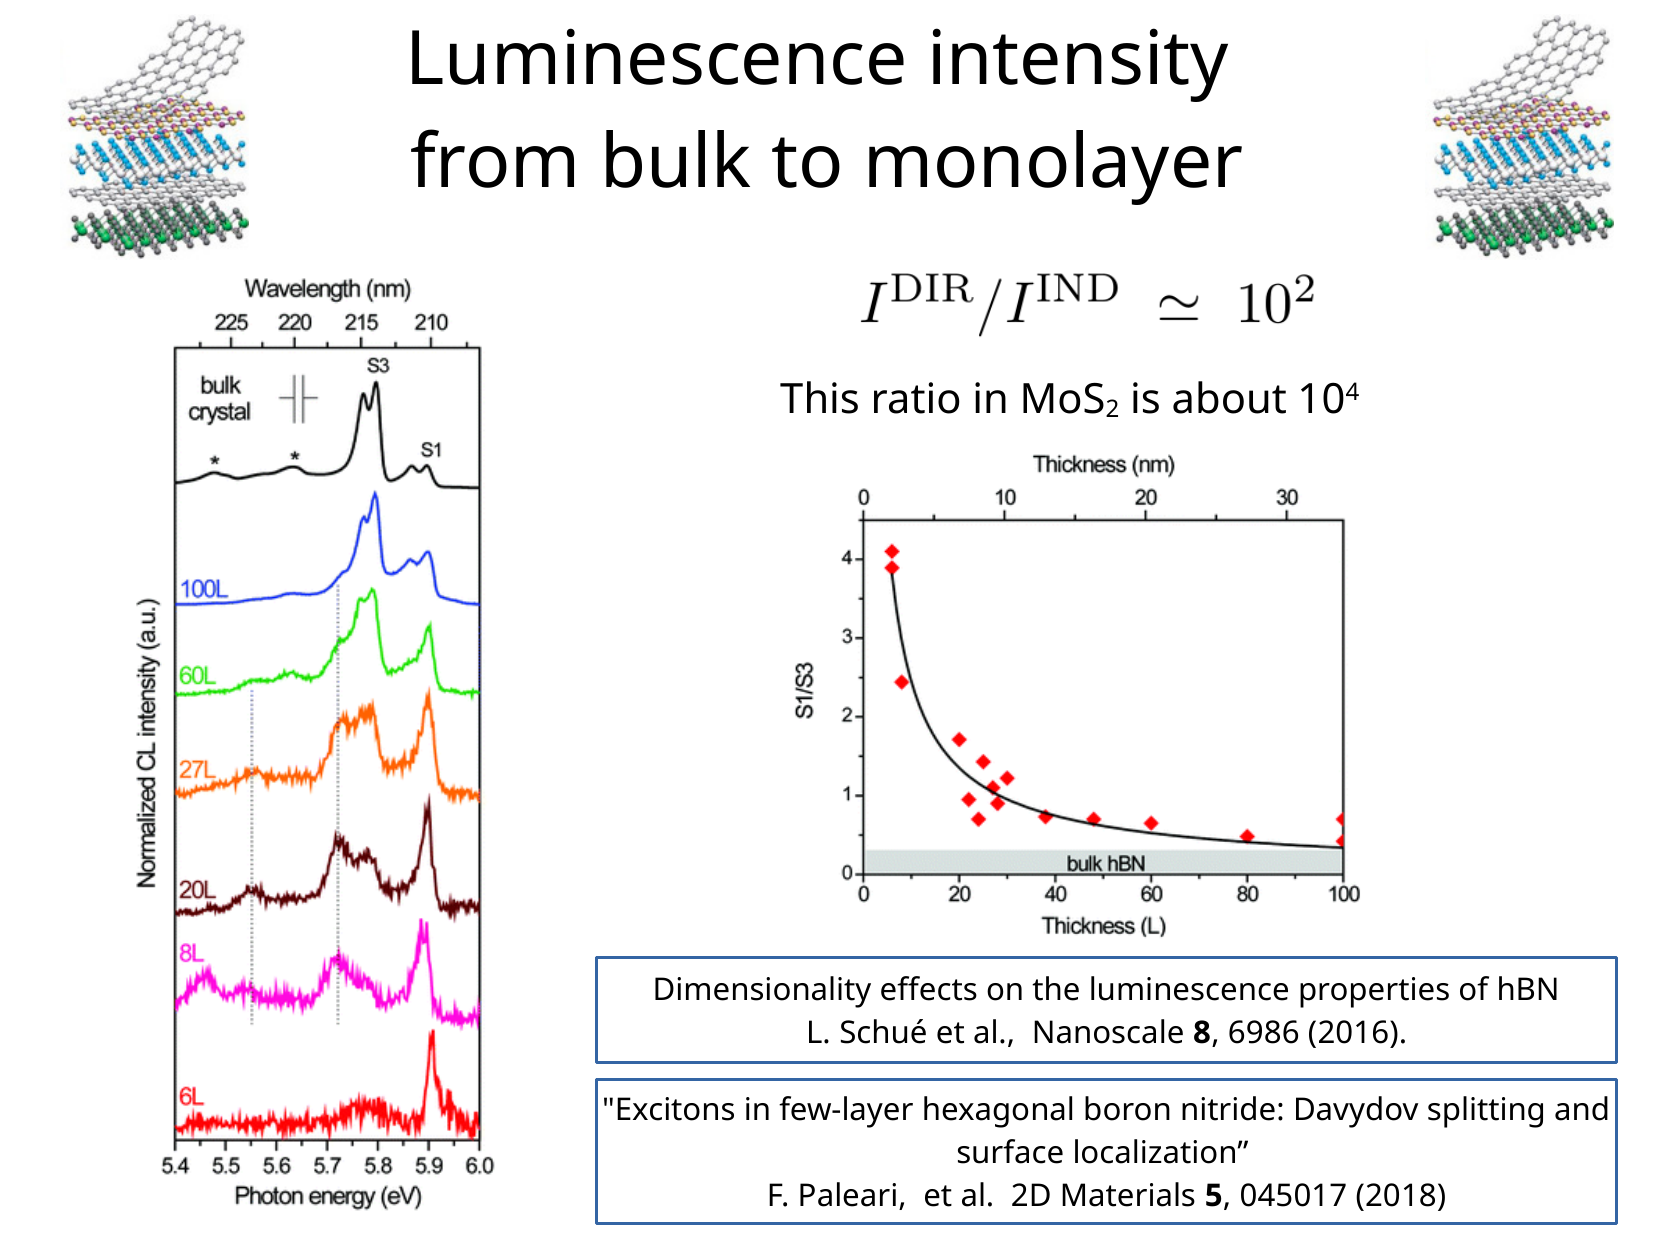

# Luminescence intensity from bulk to monolayer
This ratio in MoS2 is about 104
Dimensionality effects on the luminescence properties of hBN
L. Schué et al., Nanoscale 8, 6986 (2016).
"Excitons in few-layer hexagonal boron nitride: Davydov splitting and surface localization”
F. Paleari, et al. 2D Materials 5, 045017 (2018)